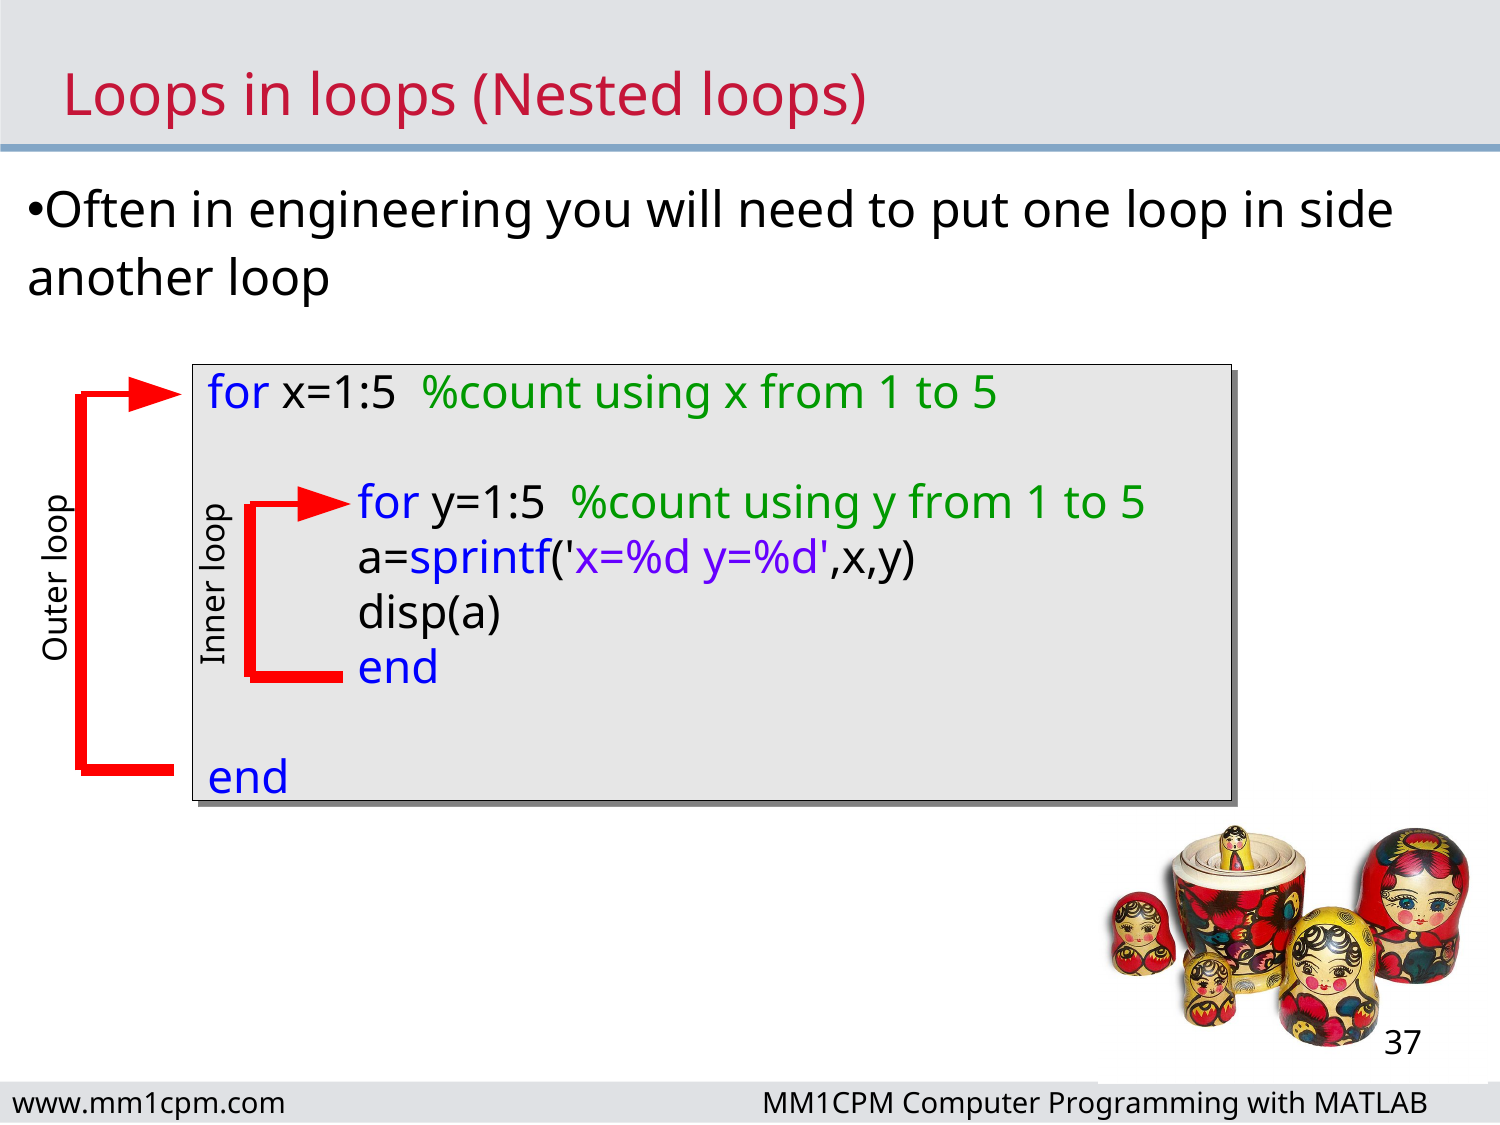

# Loops in loops (Nested loops)
Often in engineering you will need to put one loop in side another loop
for x=1:5 %count using x from 1 to 5
	for y=1:5 %count using y from 1 to 5
	a=sprintf('x=%d y=%d',x,y)
	disp(a)
	end
end
Outer loop
Inner loop